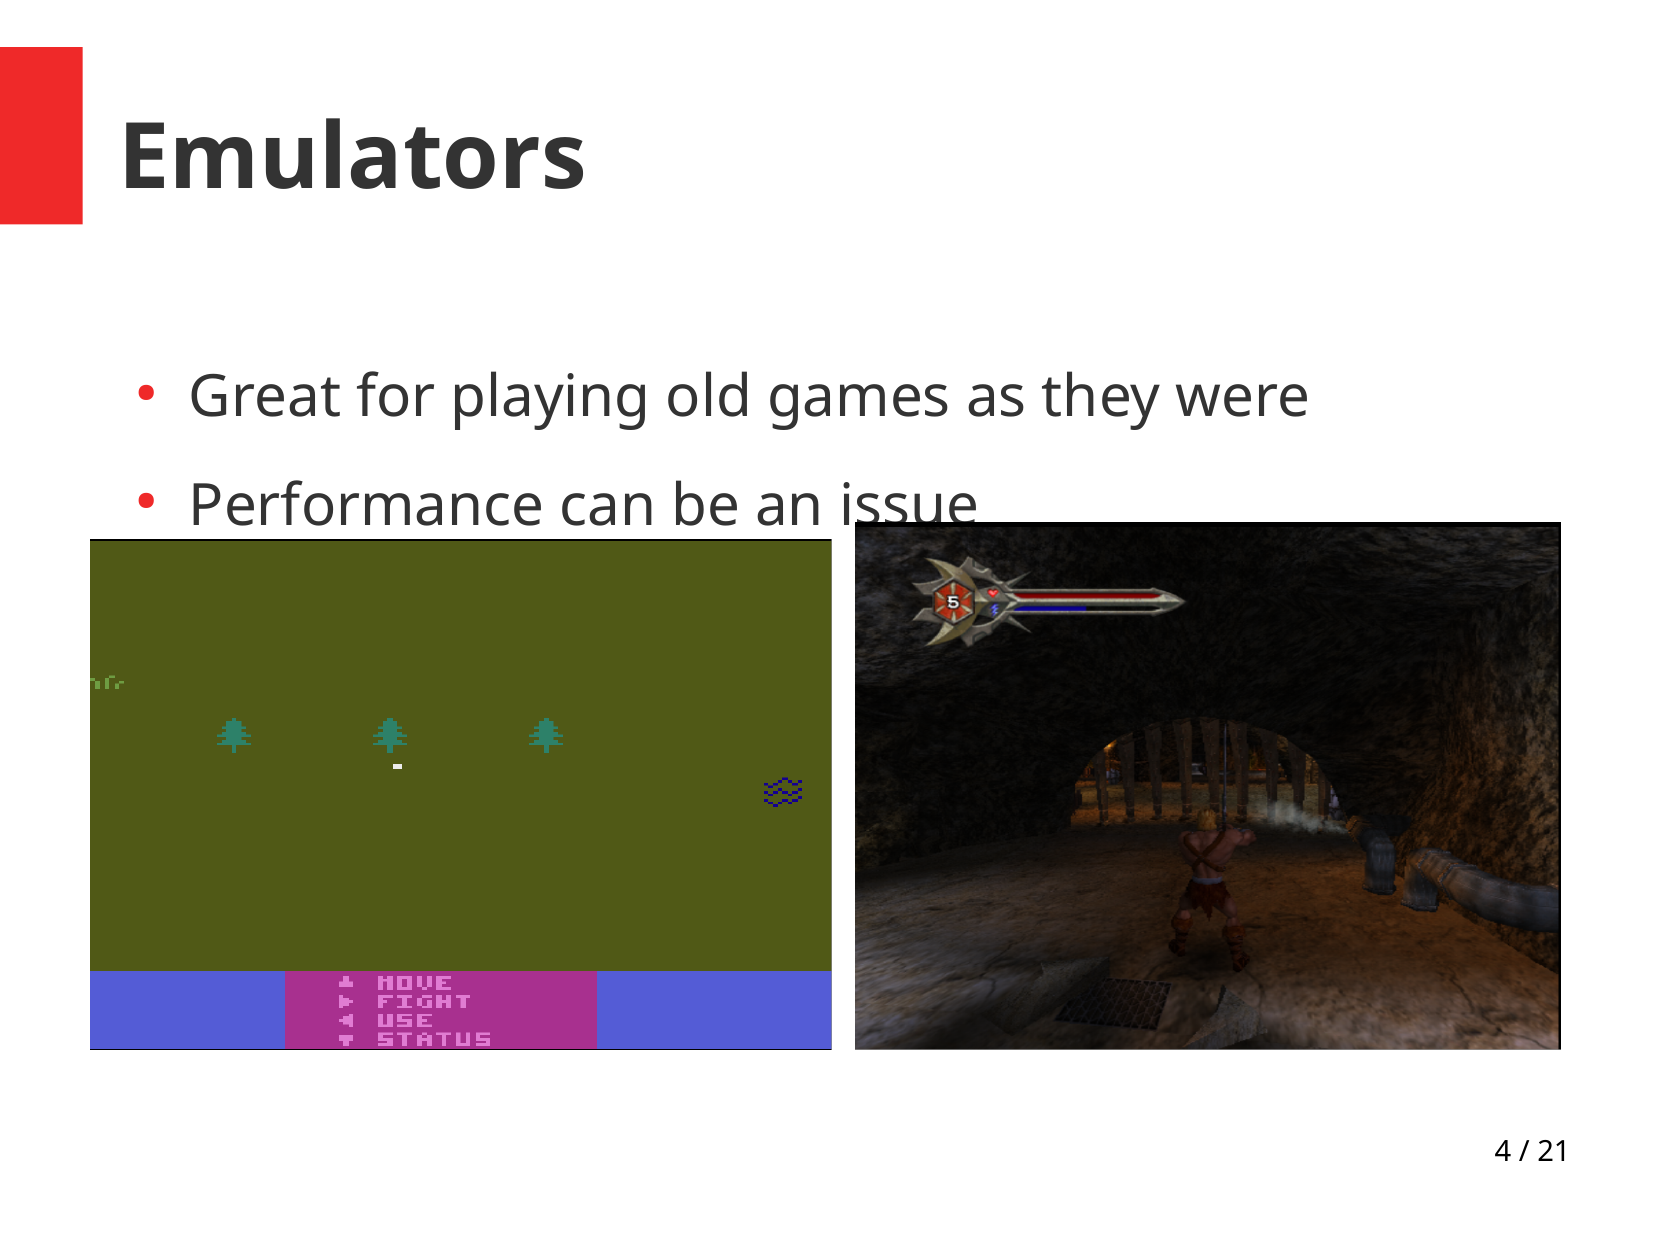

# Emulators
Great for playing old games as they were
Performance can be an issue
4